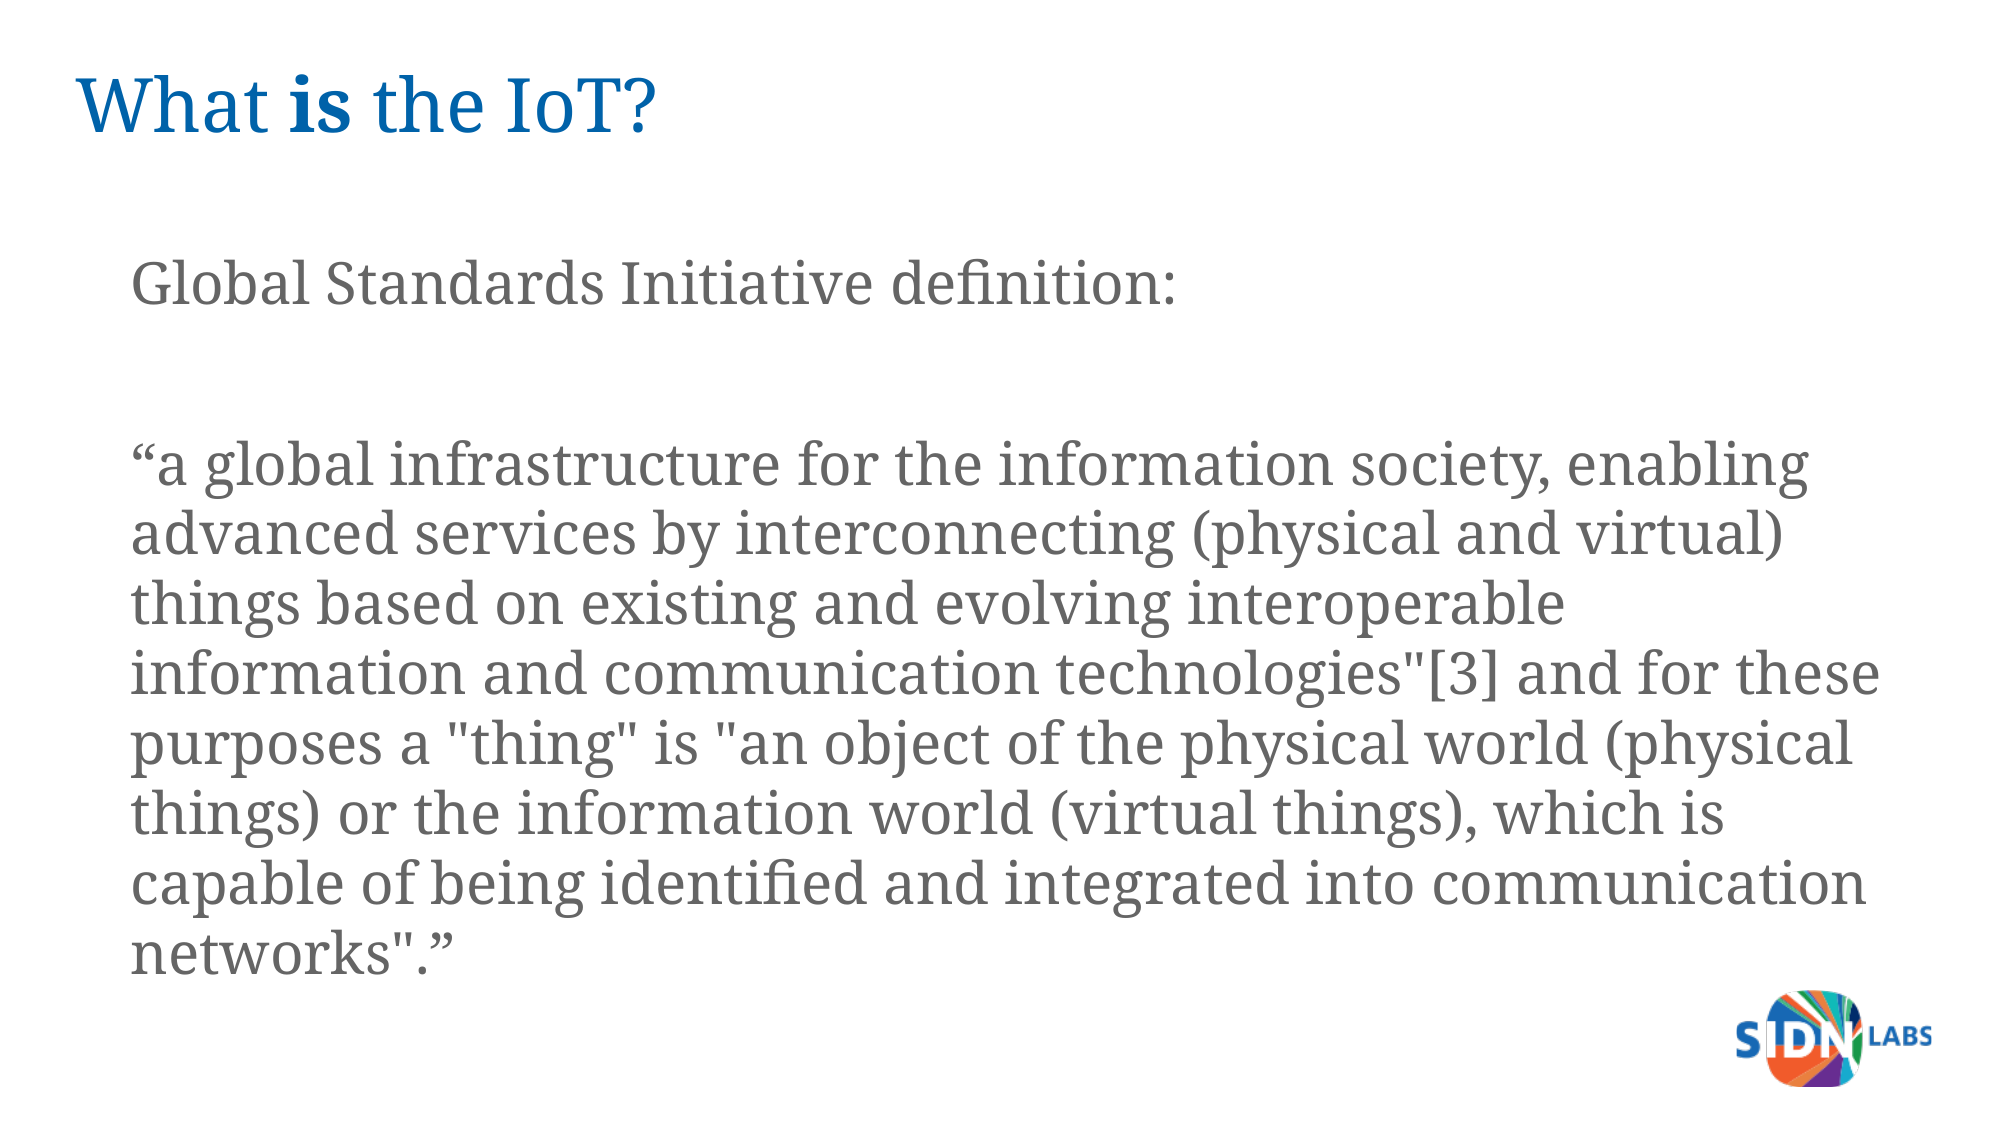

What is the IoT?
Global Standards Initiative definition:
“a global infrastructure for the information society, enabling advanced services by interconnecting (physical and virtual) things based on existing and evolving interoperable information and communication technologies"[3] and for these purposes a "thing" is "an object of the physical world (physical things) or the information world (virtual things), which is capable of being identified and integrated into communication networks".”